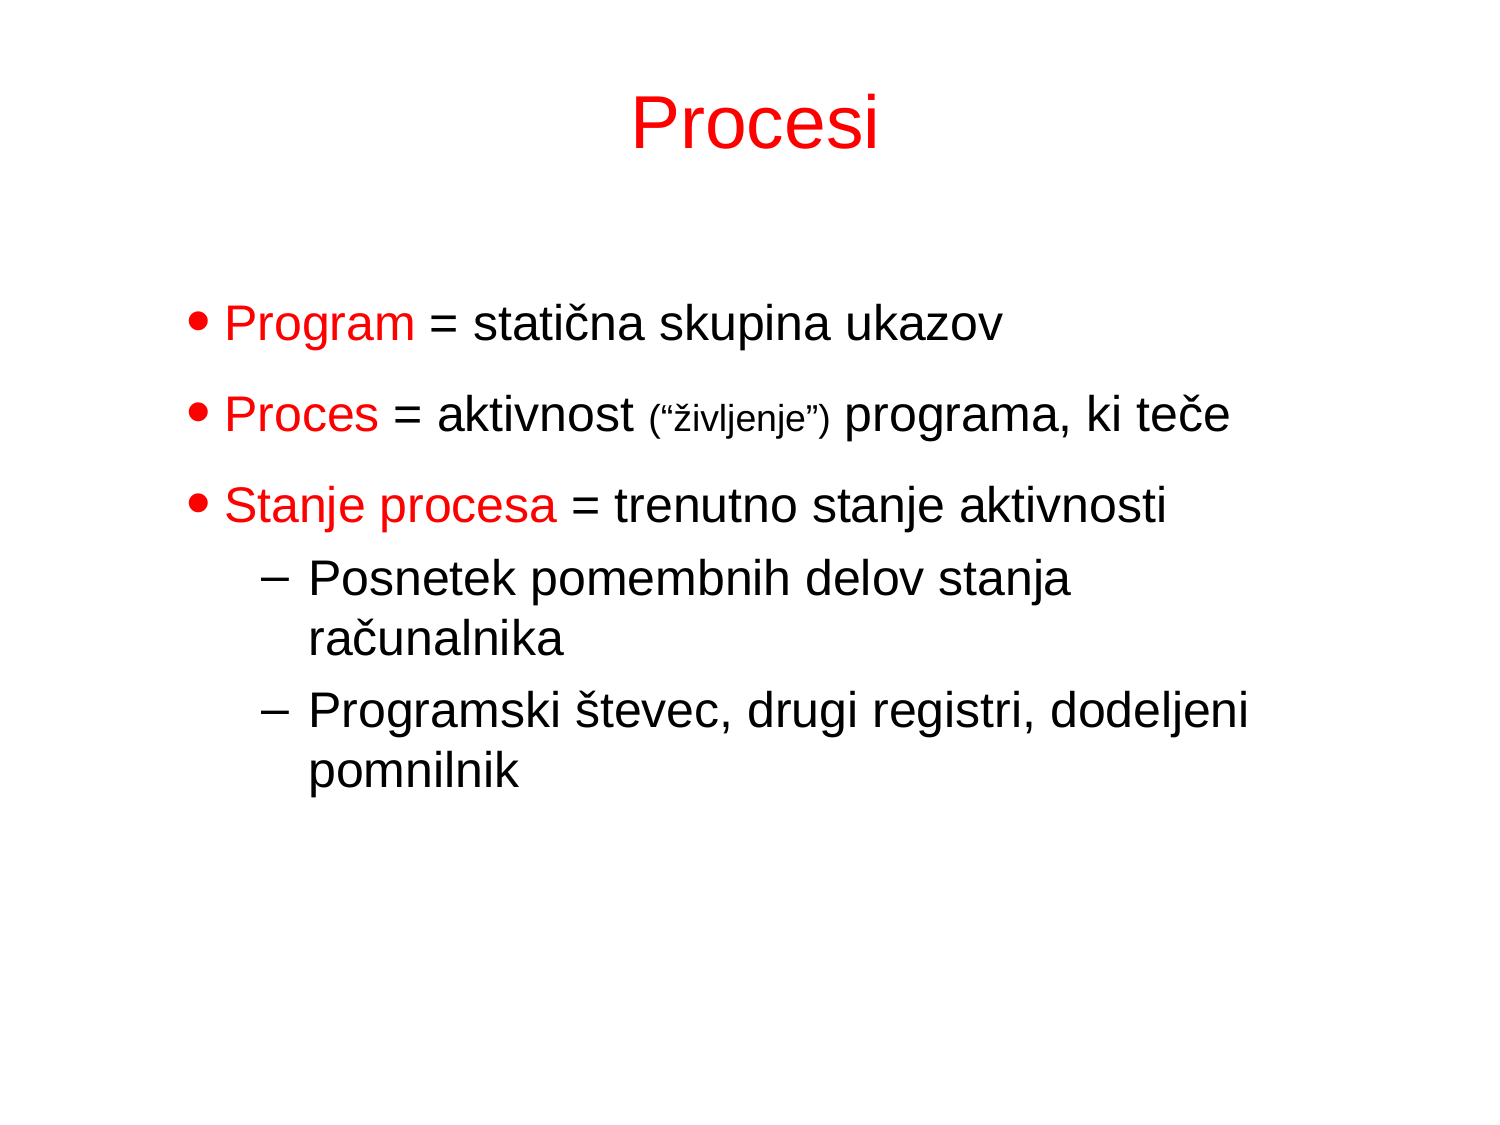

# Procesi
Program = statična skupina ukazov
Proces = aktivnost (“življenje”) programa, ki teče
Stanje procesa = trenutno stanje aktivnosti
Posnetek pomembnih delov stanja računalnika
Programski števec, drugi registri, dodeljeni pomnilnik